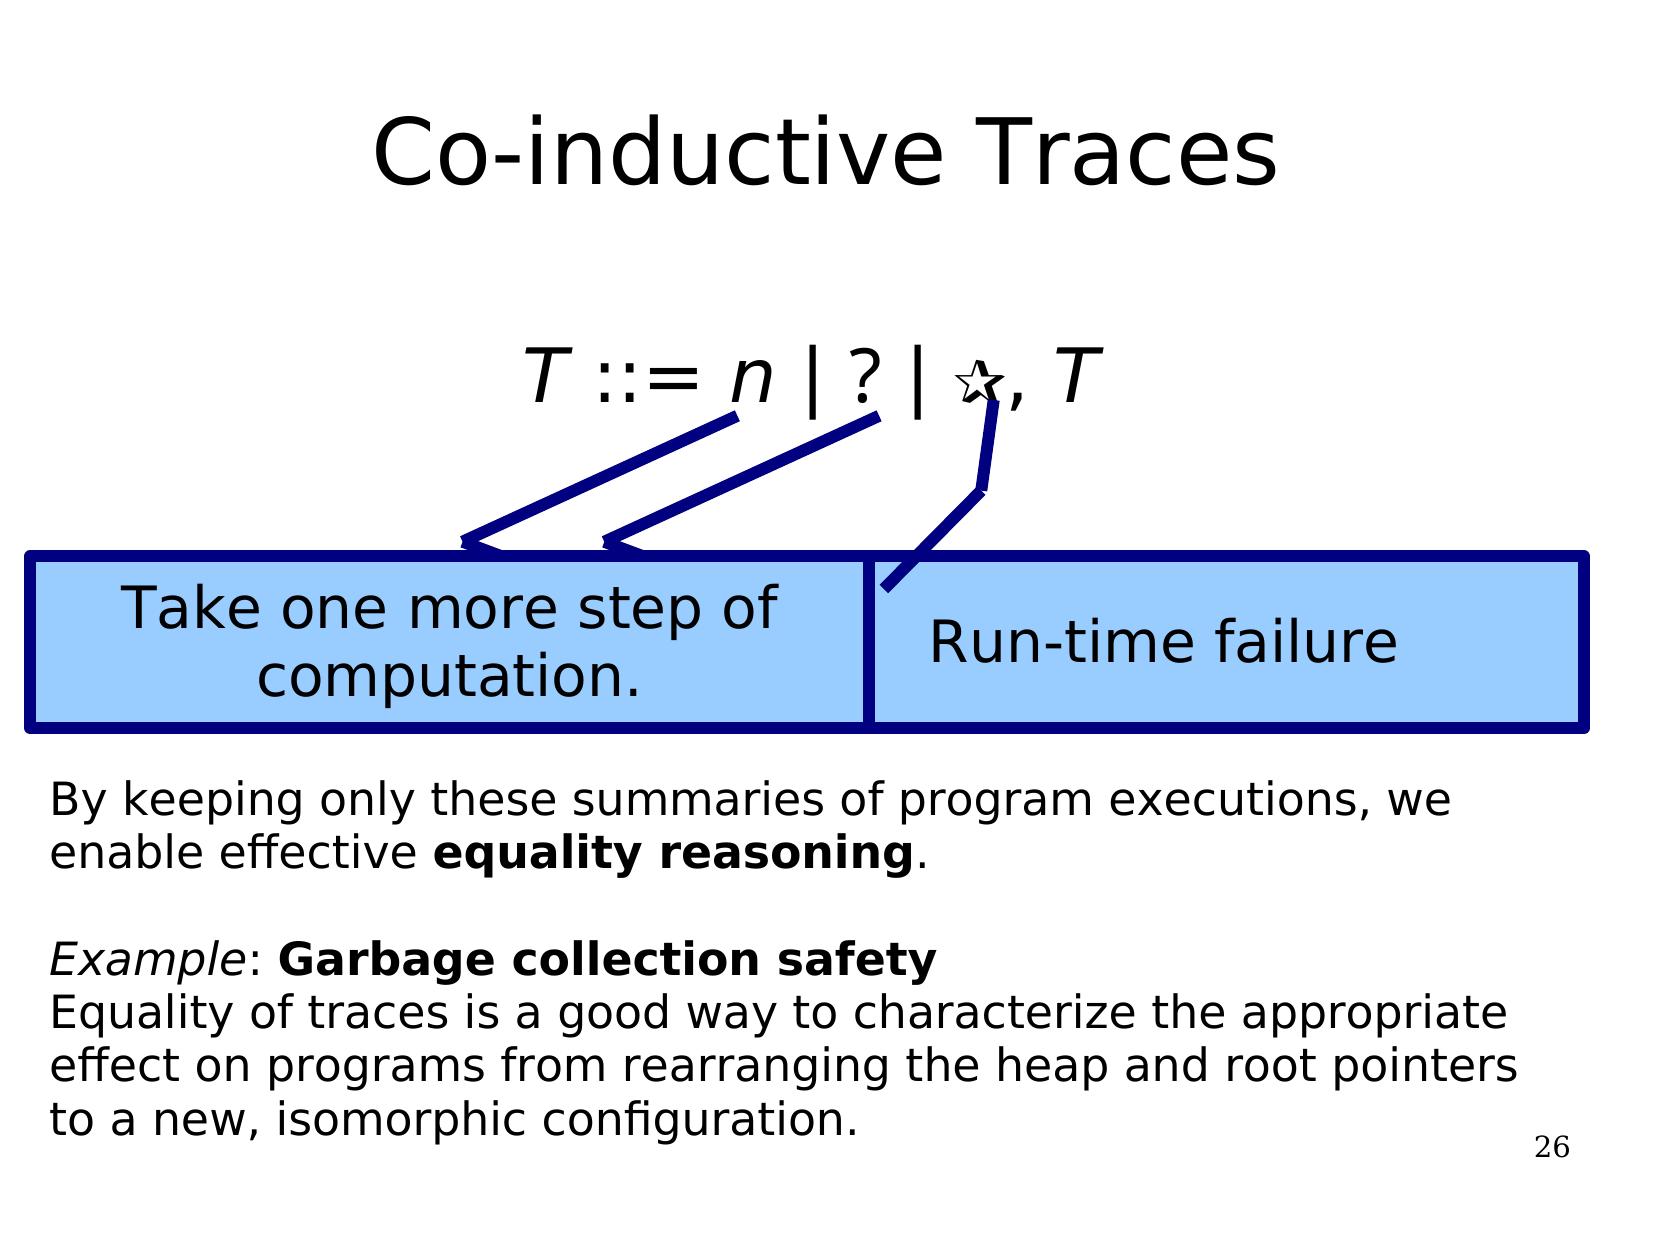

# Co-inductive Traces
T ::= n | ? | ✰, T
Termination with a natural number answer
Run-time failure
Take one more step of computation.
By keeping only these summaries of program executions, we enable effective equality reasoning.
Example: Garbage collection safety
Equality of traces is a good way to characterize the appropriate effect on programs from rearranging the heap and root pointers to a new, isomorphic configuration.
26